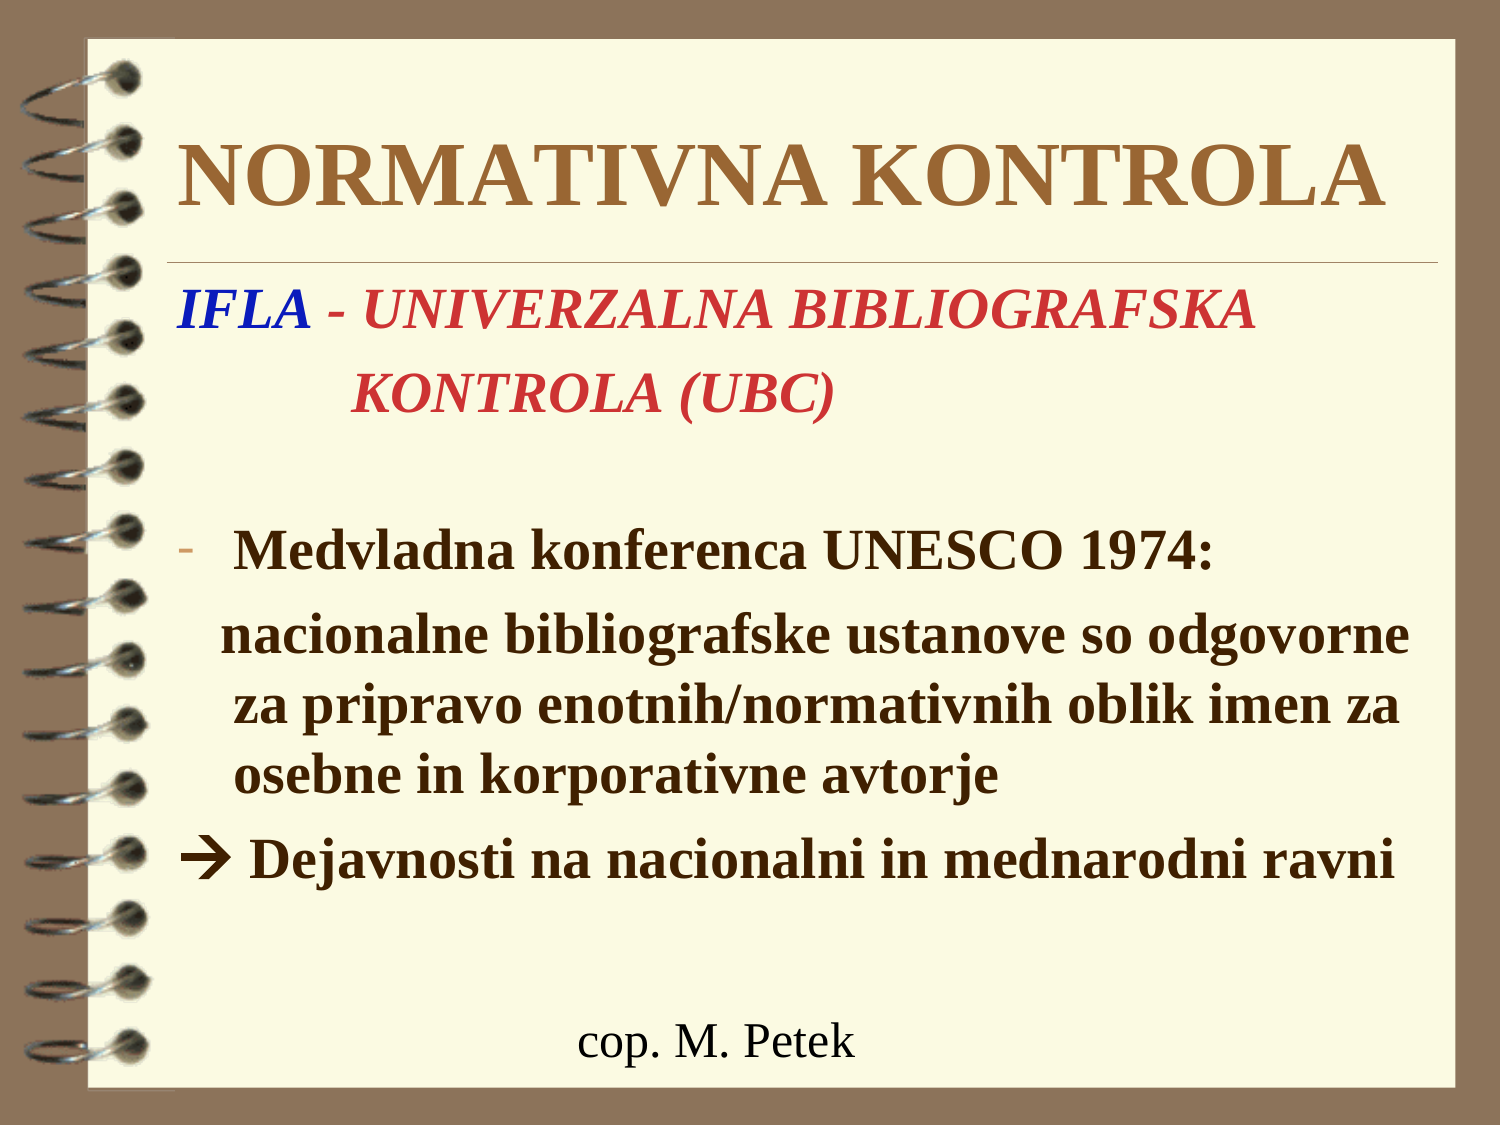

# NORMATIVNA KONTROLA
IFLA - UNIVERZALNA BIBLIOGRAFSKA
 KONTROLA (UBC)
Medvladna konferenca UNESCO 1974:
 nacionalne bibliografske ustanove so odgovorne za pripravo enotnih/normativnih oblik imen za osebne in korporativne avtorje
 Dejavnosti na nacionalni in mednarodni ravni
cop. M. Petek